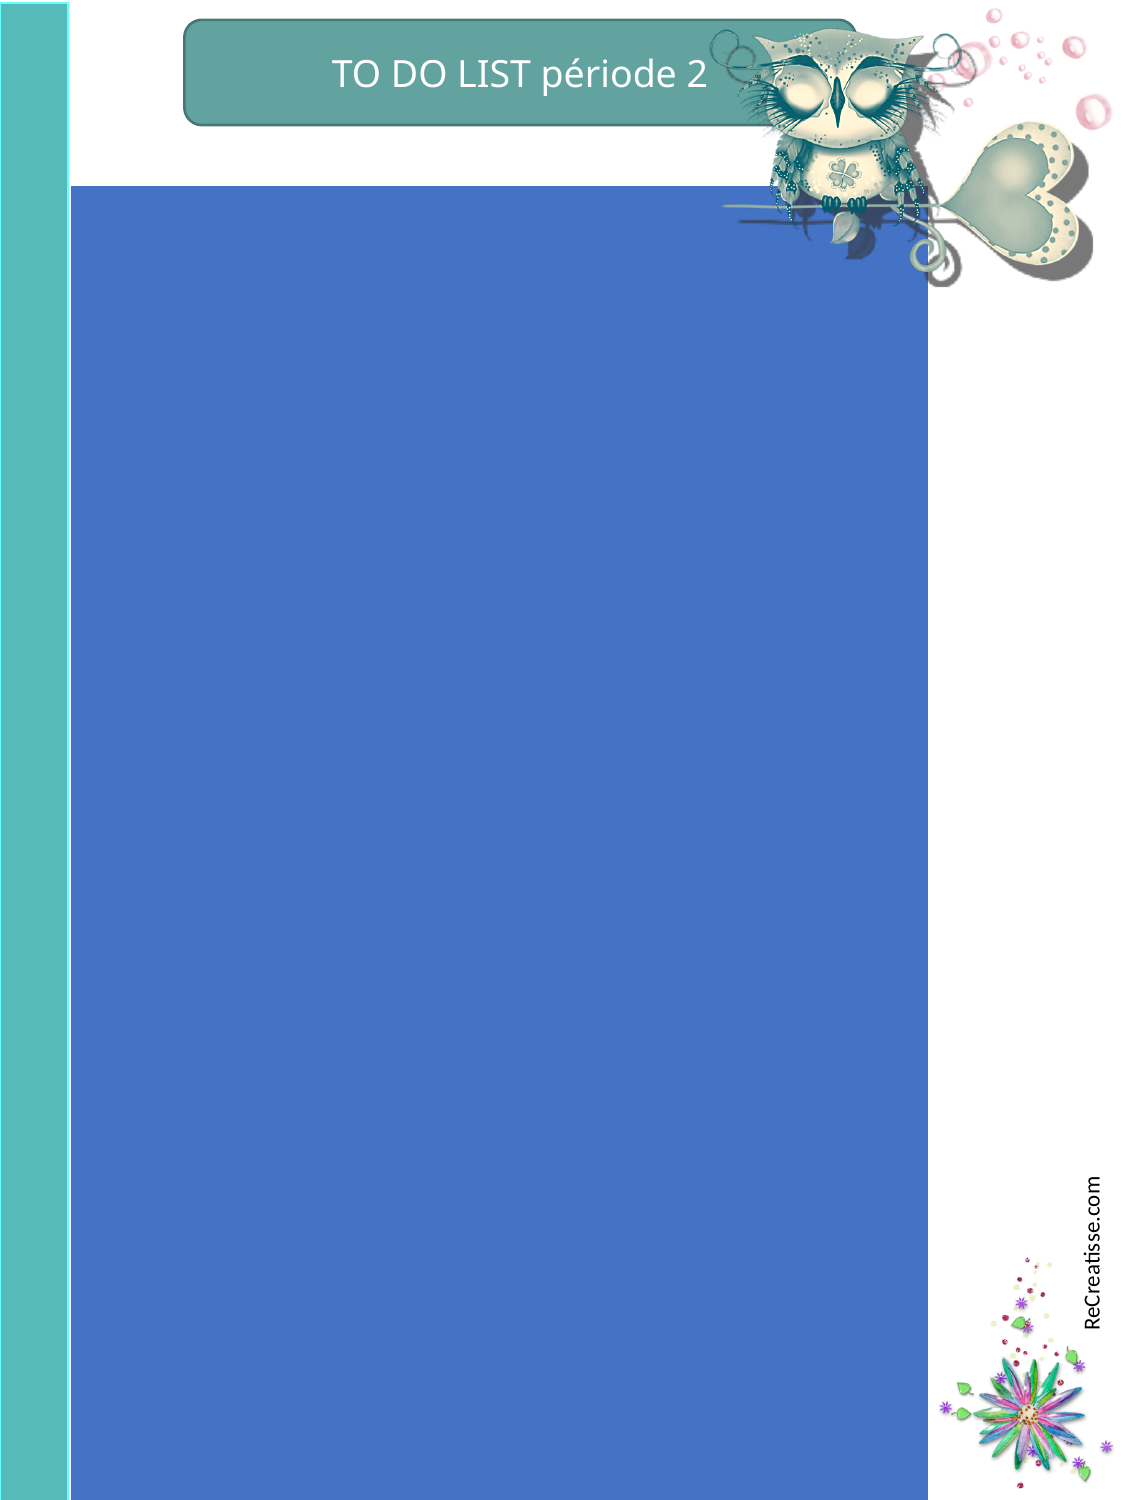

TO DO LIST période 2
| |
| --- |
| |
| |
| |
| |
| |
| |
| |
| |
| |
| |
| |
| |
| |
| |
| |
Journal de l’enseignant
 2017/2018
ReCreatisse.com